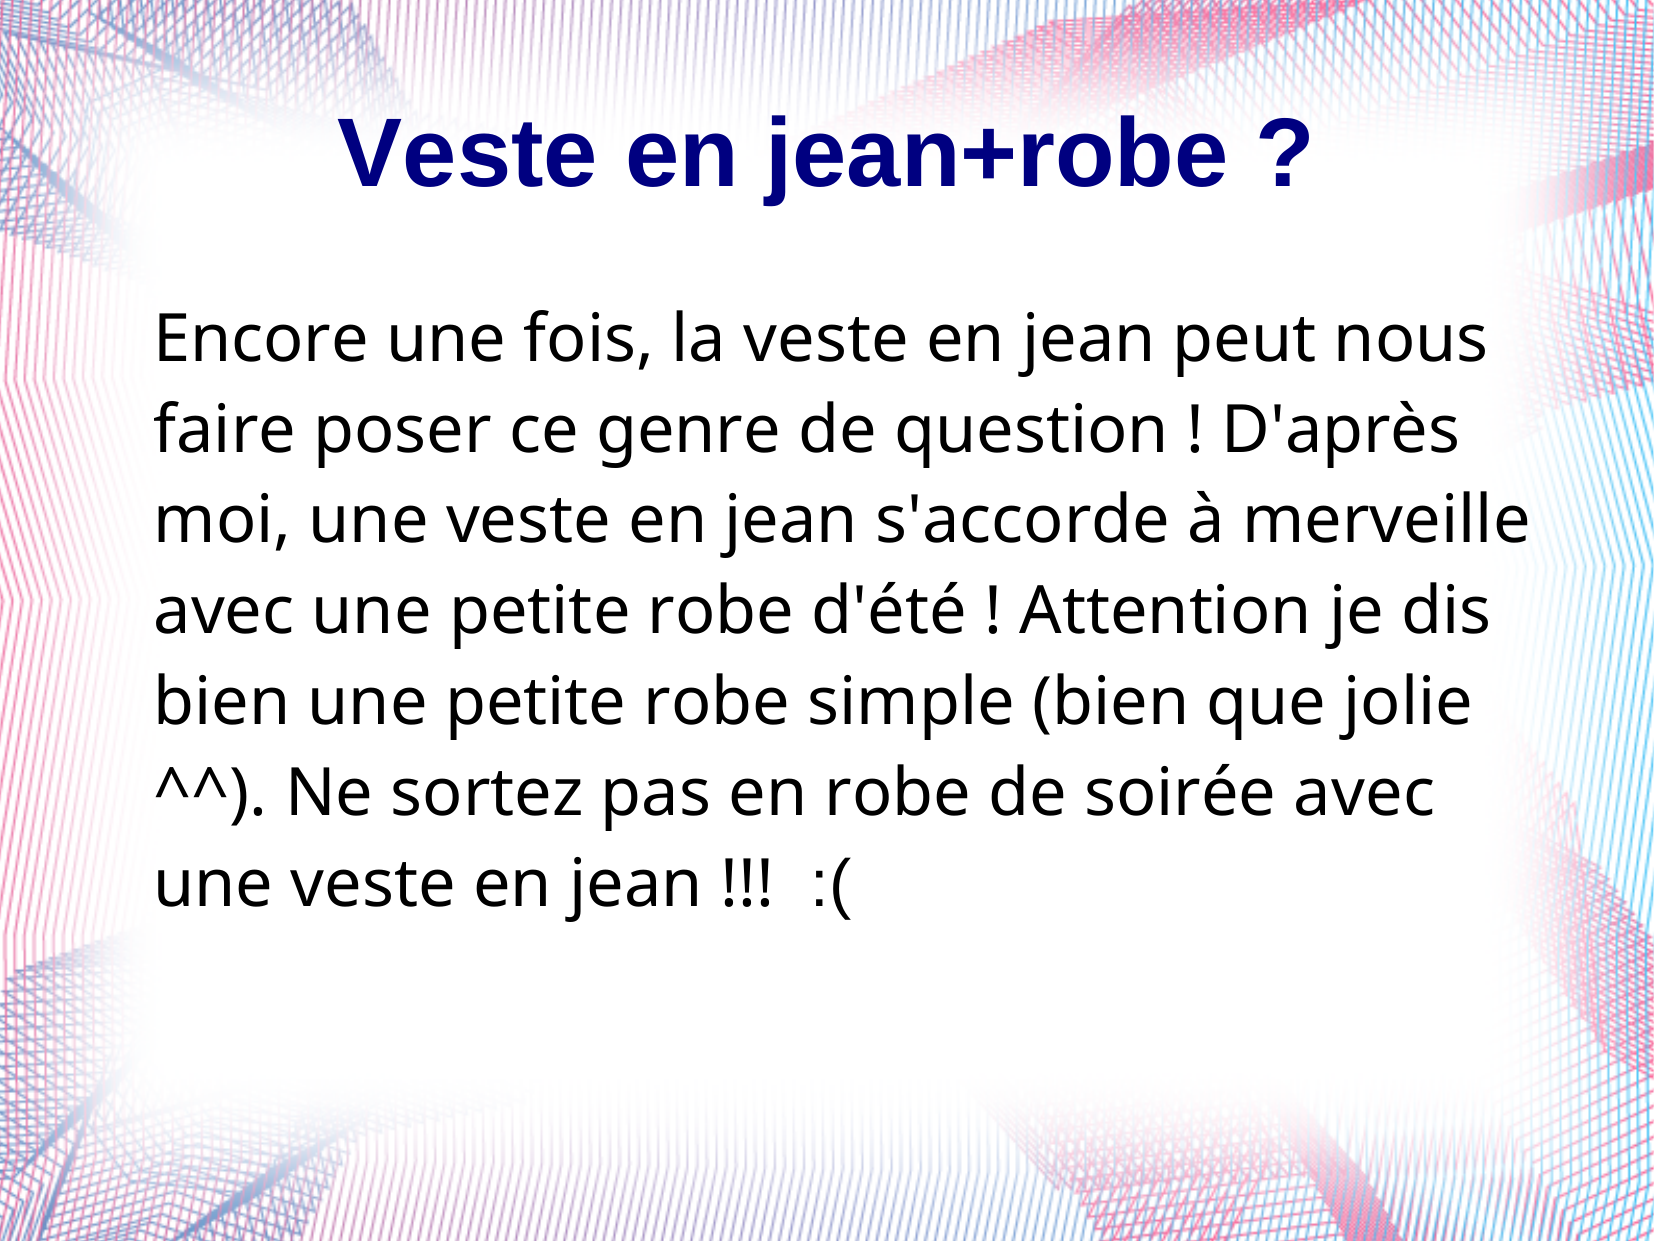

# Veste en jean+robe ?
Encore une fois, la veste en jean peut nous faire poser ce genre de question ! D'après moi, une veste en jean s'accorde à merveille avec une petite robe d'été ! Attention je dis bien une petite robe simple (bien que jolie ^^). Ne sortez pas en robe de soirée avec une veste en jean !!! :(